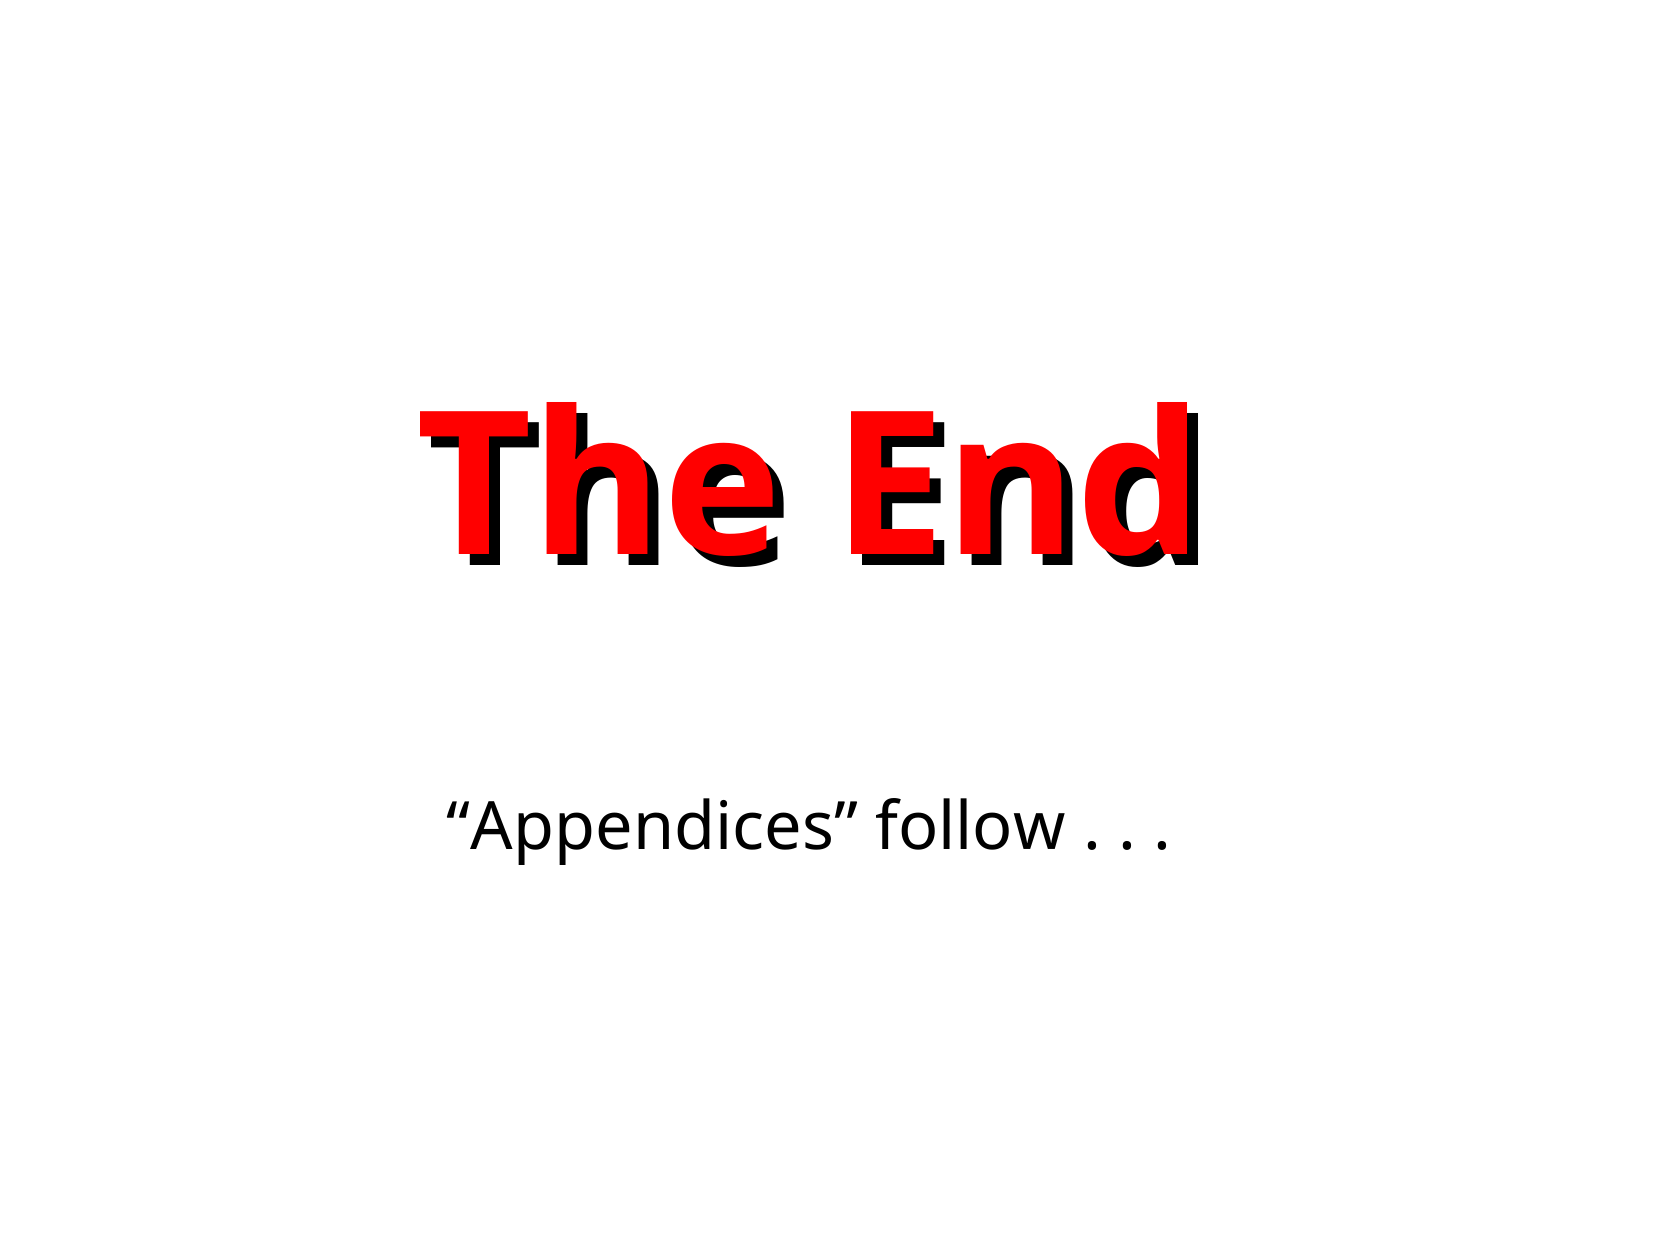

# The End
“Appendices” follow . . .